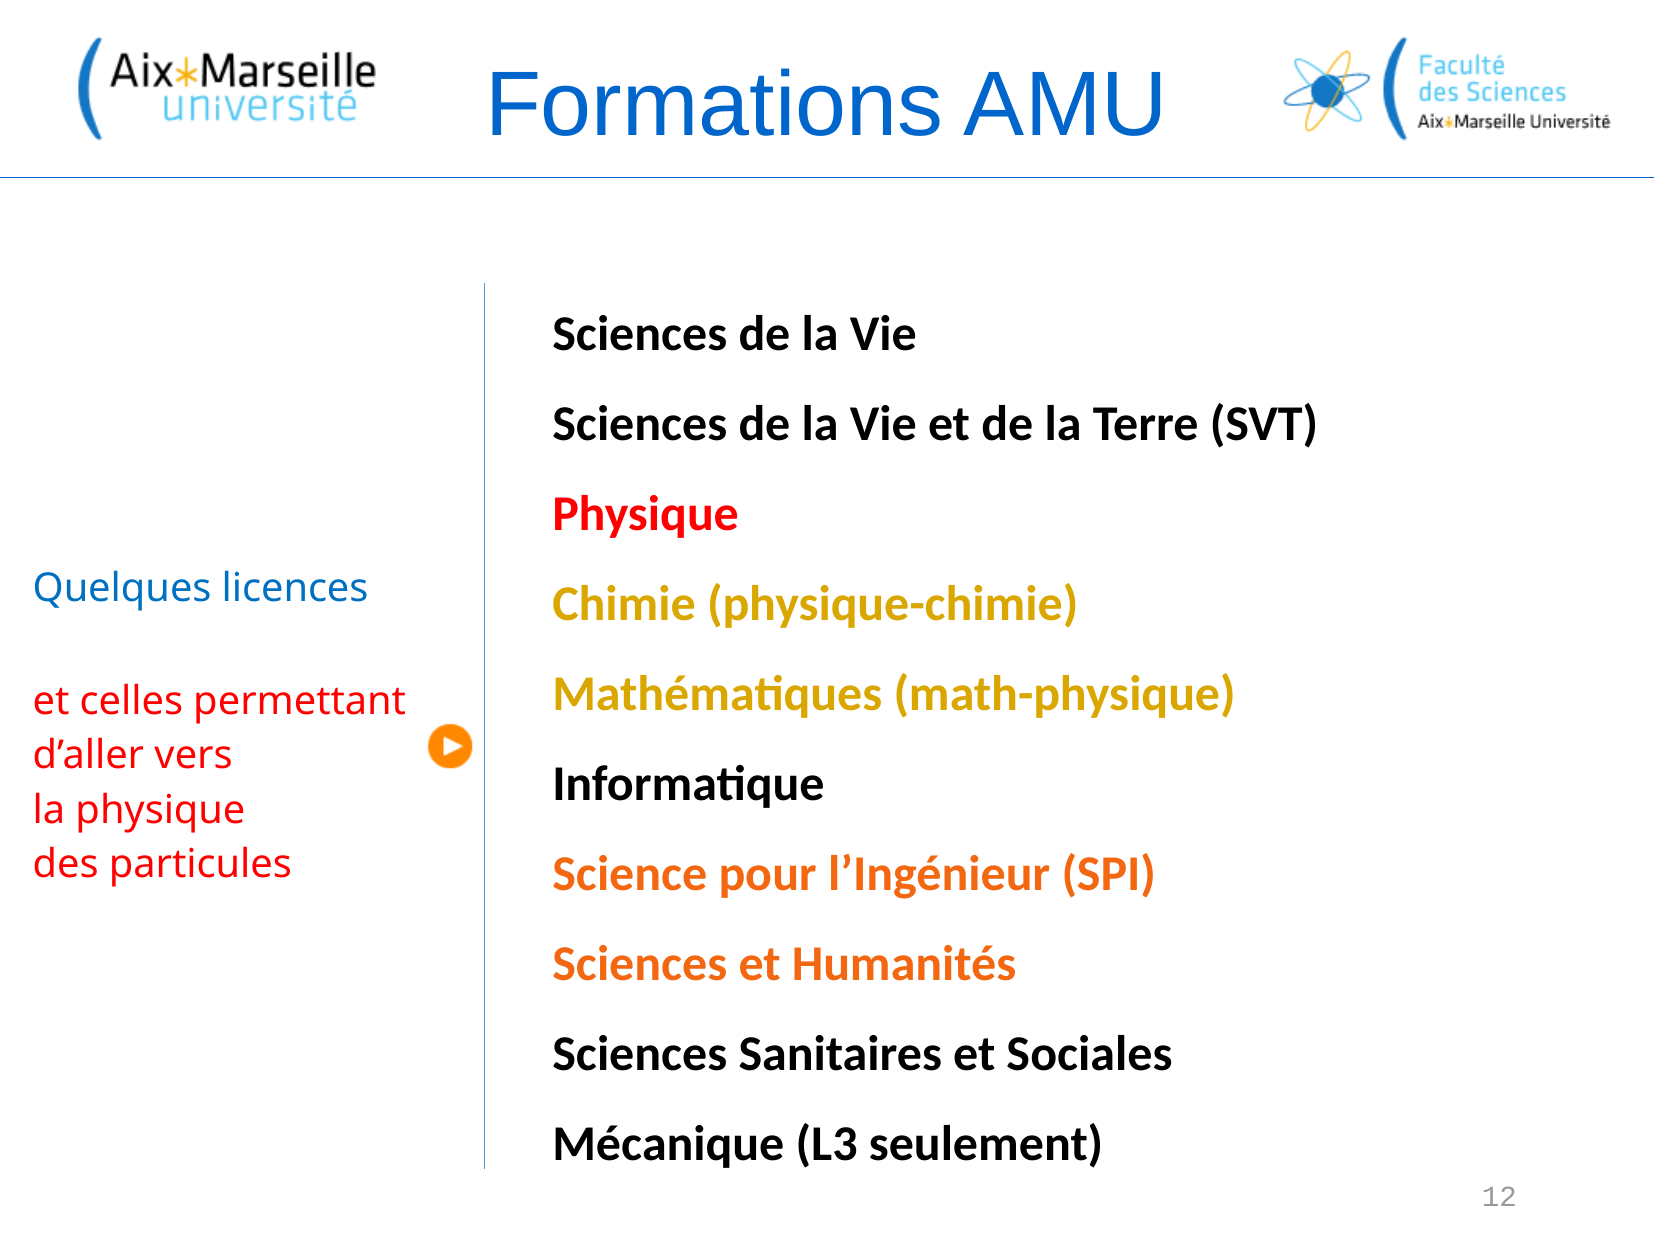

# Formations AMU
Sciences de la Vie
Sciences de la Vie et de la Terre (SVT)
Physique
Chimie (physique-chimie)
Mathématiques (math-physique)
Informatique
Science pour l’Ingénieur (SPI)
Sciences et Humanités
Sciences Sanitaires et Sociales
Mécanique (L3 seulement)
Quelques licences
et celles permettant
d’aller vers
la physique
des particules
12